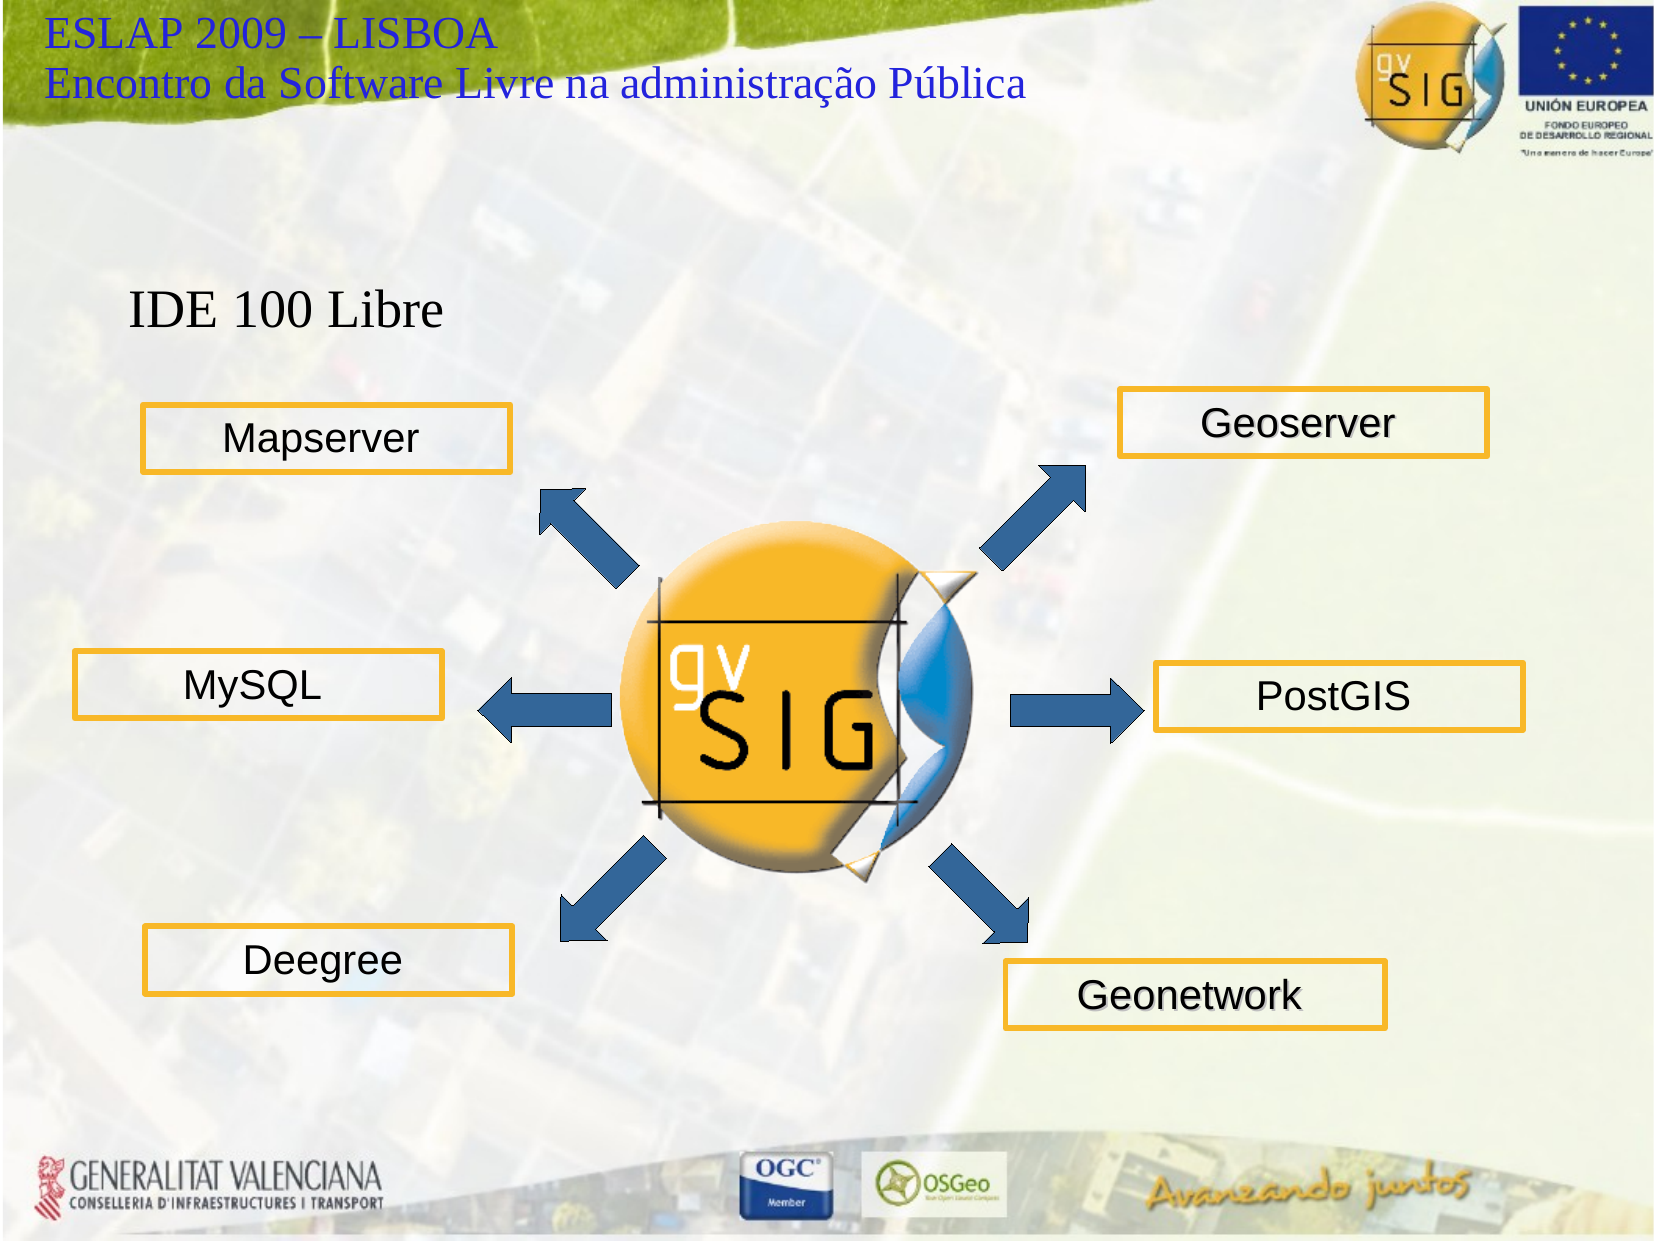

IDE 100 Libre
Geoserver
Mapserver
MySQL
PostGIS
Deegree
Geonetwork